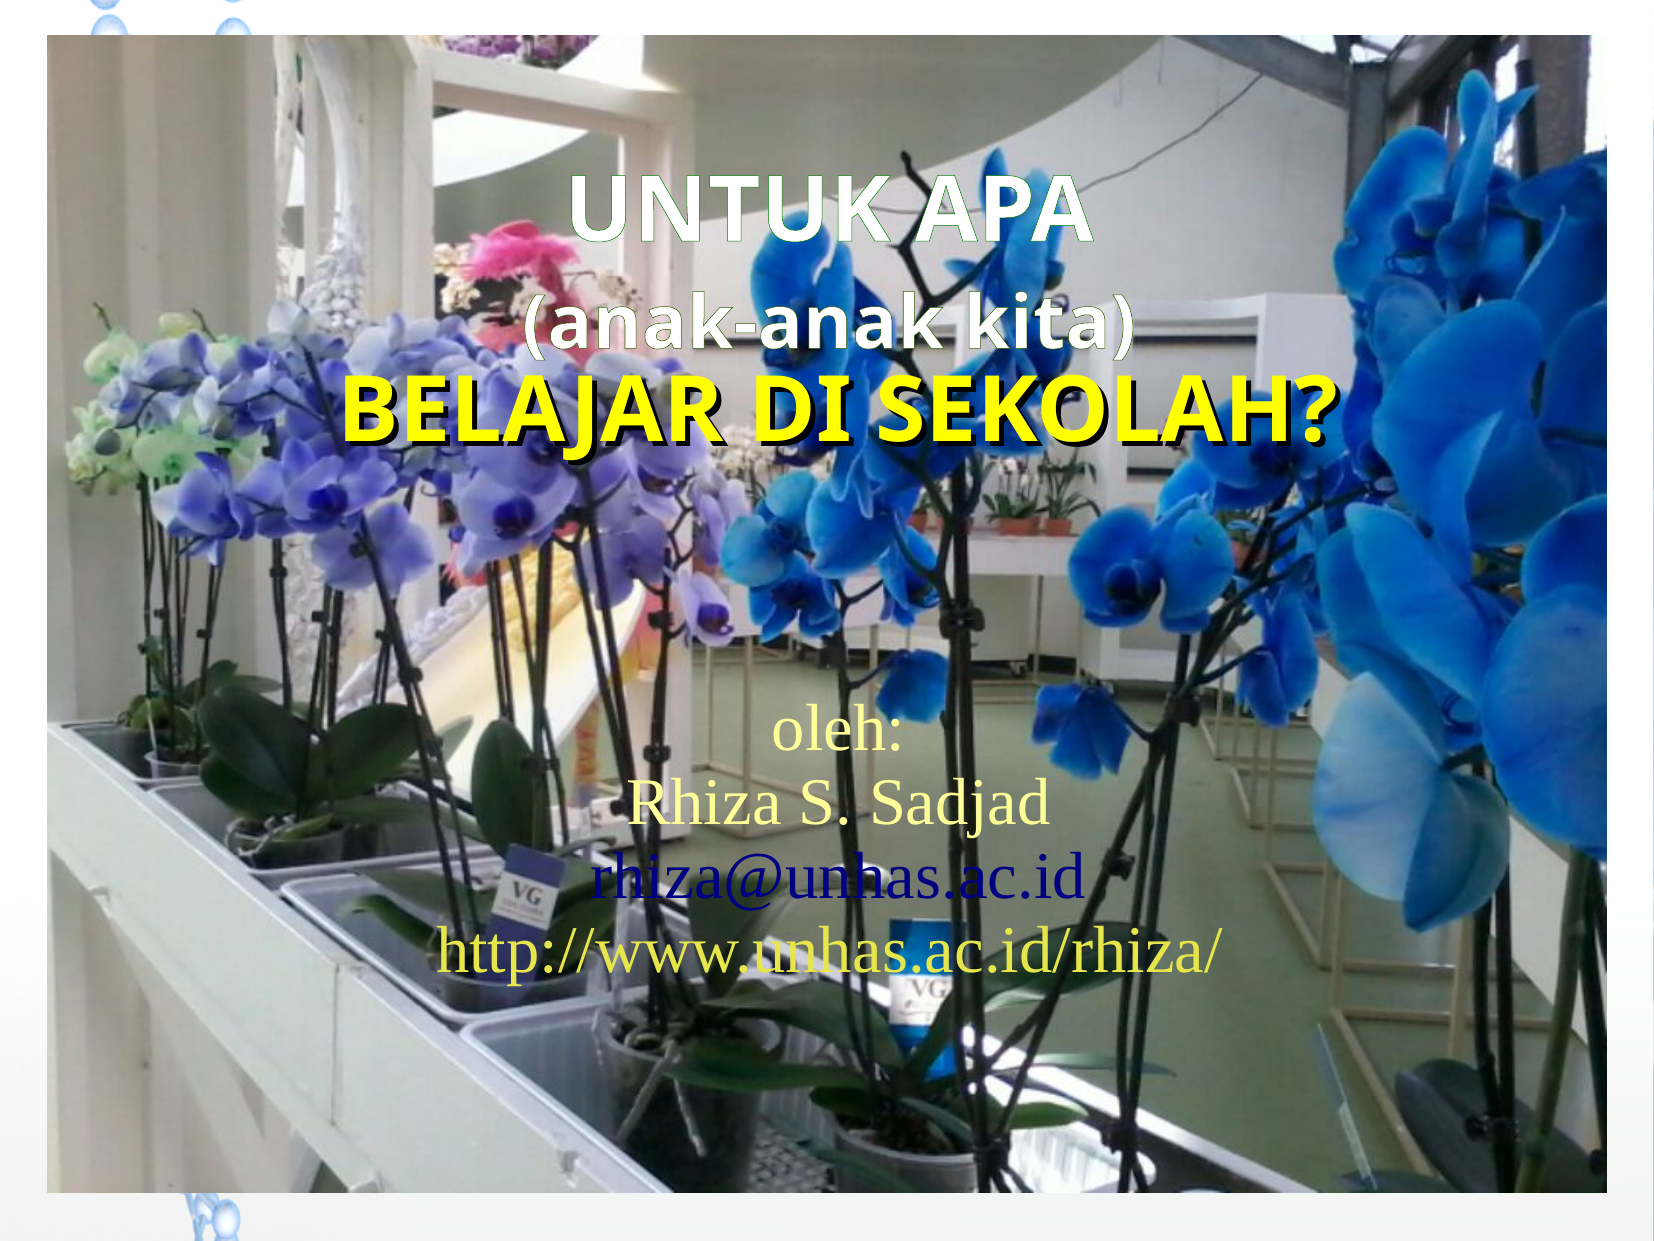

# UNTUK APA (anak-anak kita)
BELAJAR DI SEKOLAH?
oleh:
Rhiza S. Sadjad
rhiza@unhas.ac.id
http://www.unhas.ac.id/rhiza/